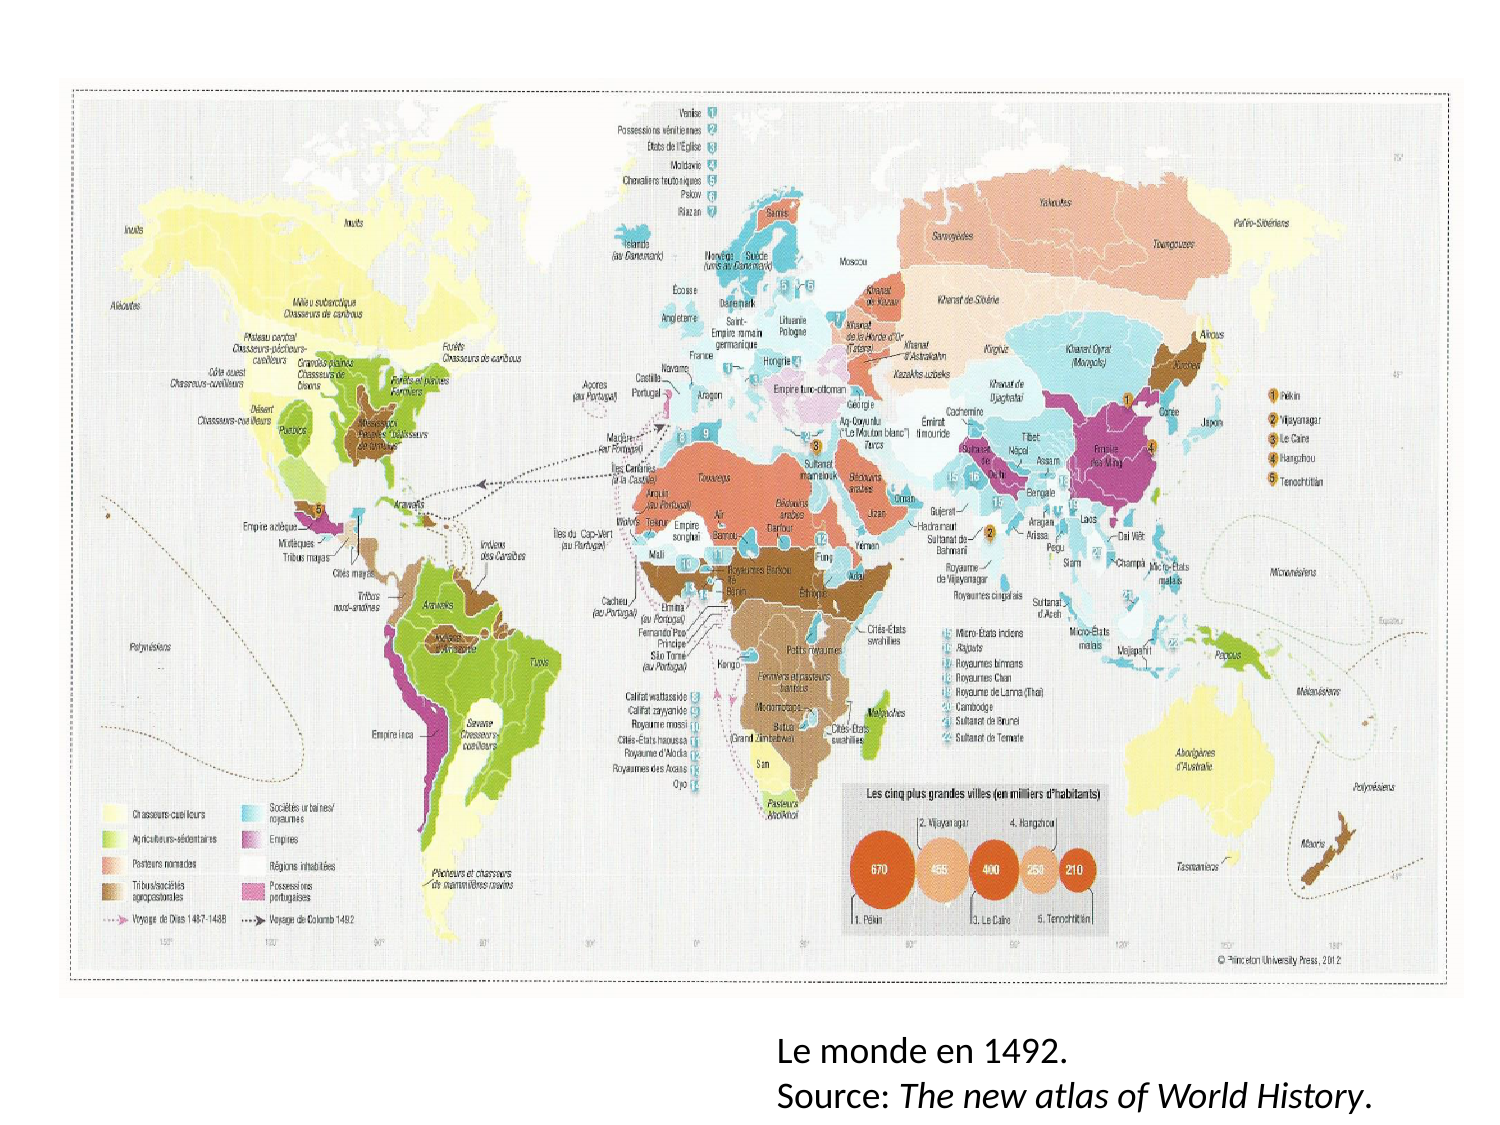

Le monde en 1492.
Source: The new atlas of World History.